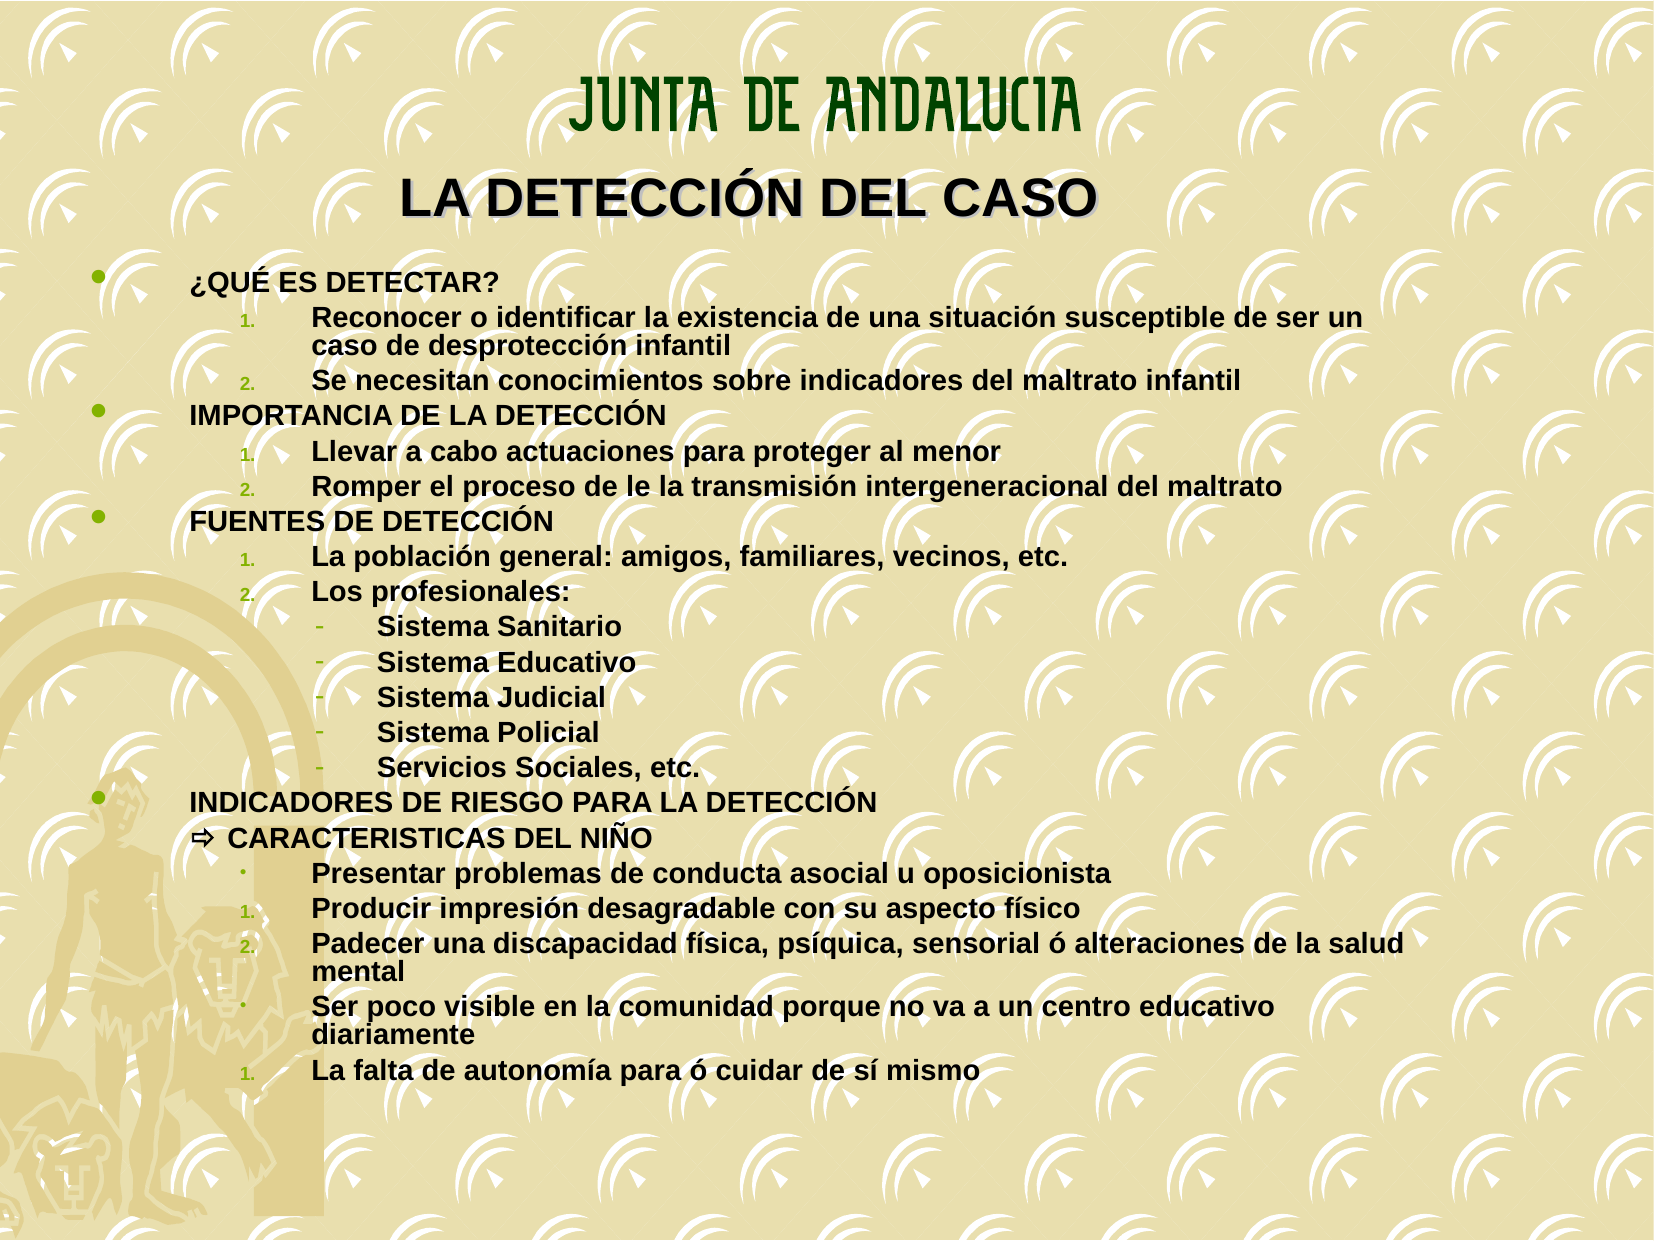

LA DETECCIÓN DEL CASO
¿QUÉ ES DETECTAR?
Reconocer o identificar la existencia de una situación susceptible de ser un caso de desprotección infantil
Se necesitan conocimientos sobre indicadores del maltrato infantil
IMPORTANCIA DE LA DETECCIÓN
Llevar a cabo actuaciones para proteger al menor
Romper el proceso de le la transmisión intergeneracional del maltrato
FUENTES DE DETECCIÓN
La población general: amigos, familiares, vecinos, etc.
Los profesionales:
Sistema Sanitario
Sistema Educativo
Sistema Judicial
Sistema Policial
Servicios Sociales, etc.
INDICADORES DE RIESGO PARA LA DETECCIÓN
	 CARACTERISTICAS DEL NIÑO
Presentar problemas de conducta asocial u oposicionista
Producir impresión desagradable con su aspecto físico
Padecer una discapacidad física, psíquica, sensorial ó alteraciones de la salud mental
Ser poco visible en la comunidad porque no va a un centro educativo diariamente
La falta de autonomía para ó cuidar de sí mismo
#